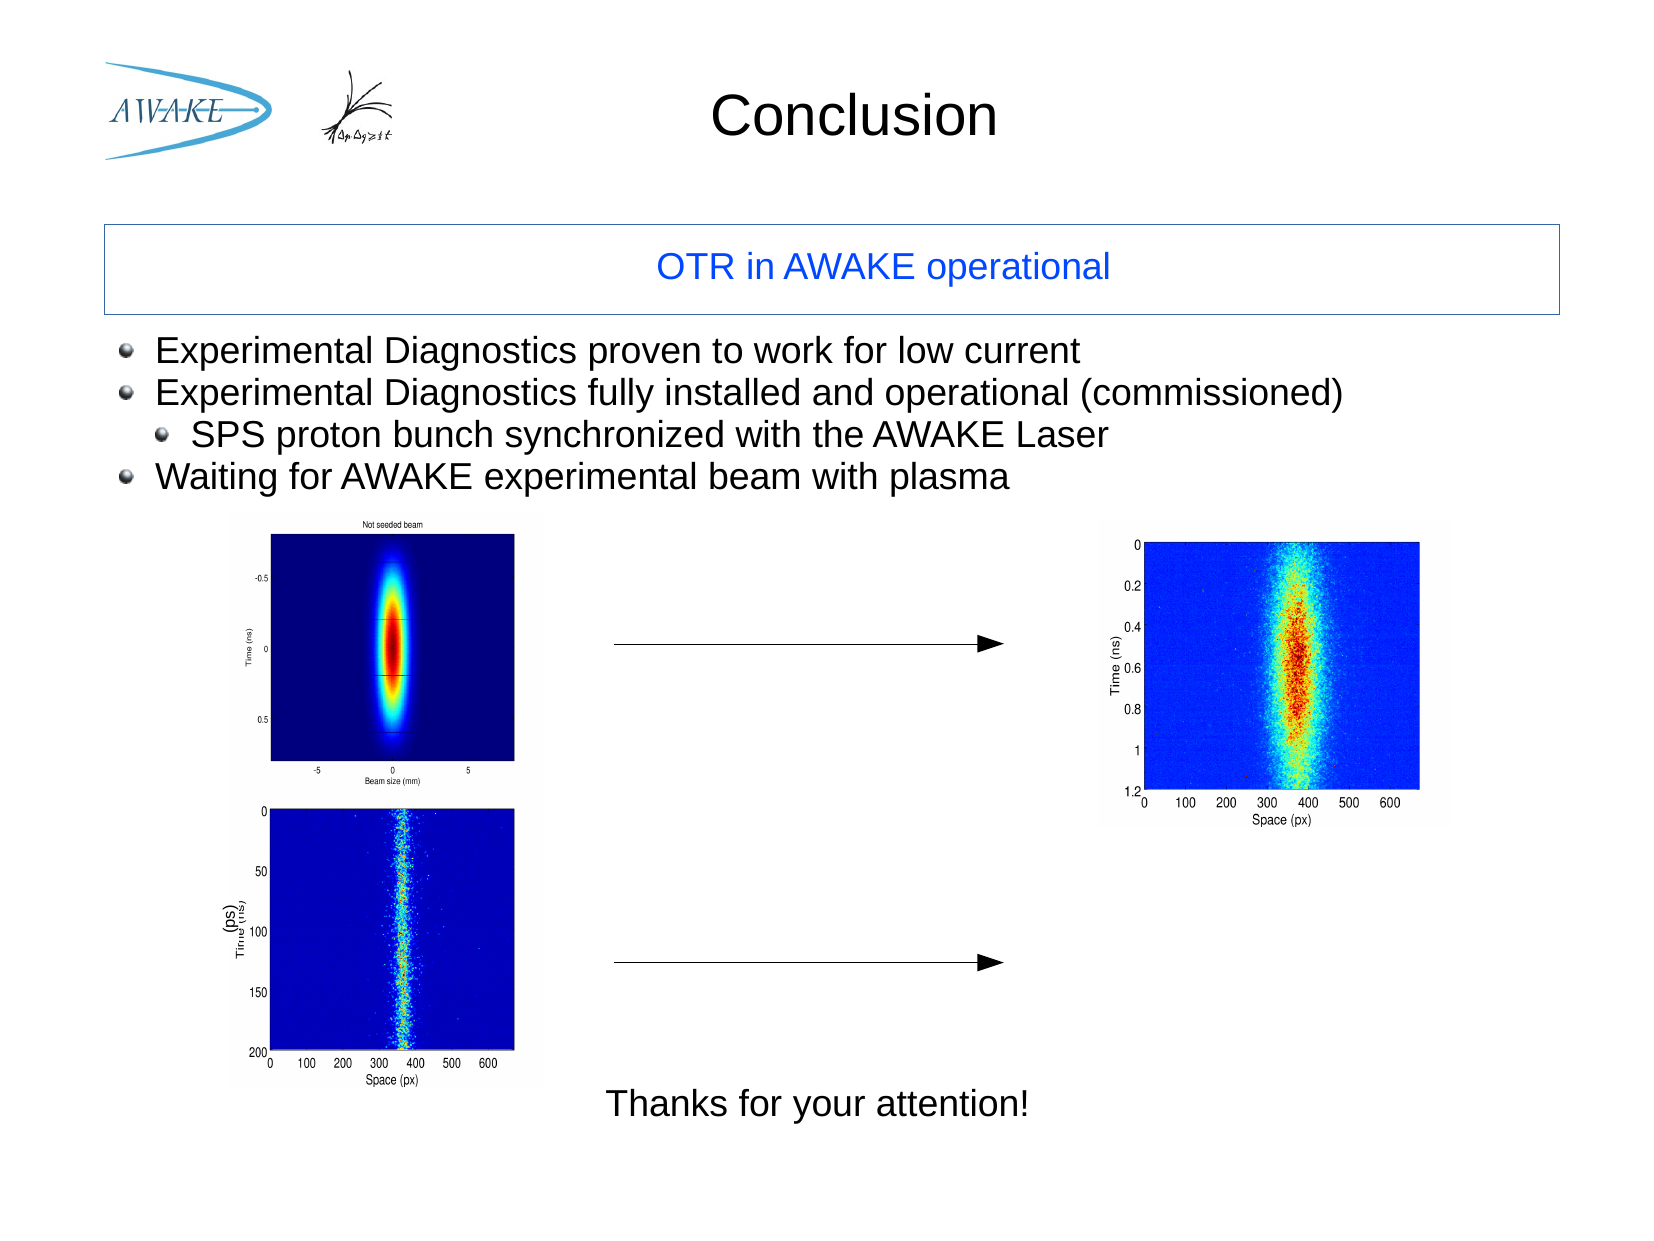

# Conclusion
OTR in AWAKE operational
Experimental Diagnostics proven to work for low current
Experimental Diagnostics fully installed and operational (commissioned)
SPS proton bunch synchronized with the AWAKE Laser
Waiting for AWAKE experimental beam with plasma
(ps)
Thanks for your attention!